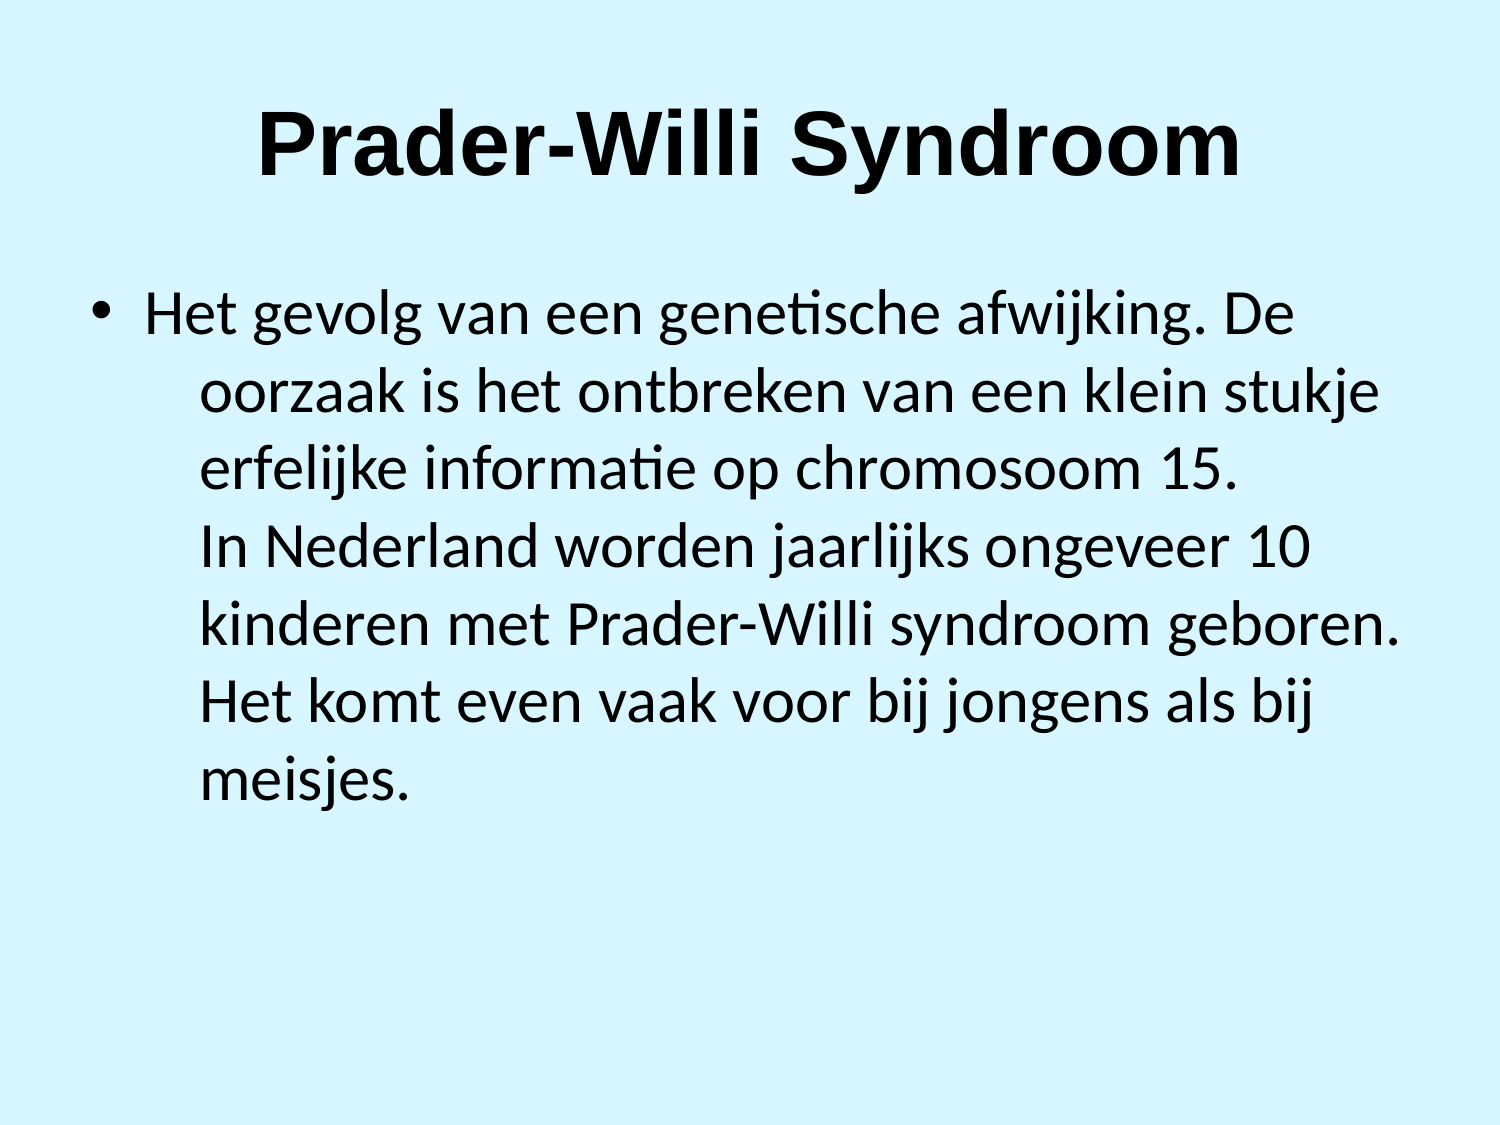

# Prader-Willi Syndroom
Het gevolg van een genetische afwijking. De oorzaak is het ontbreken van een klein stukje erfelijke informatie op chromosoom 15.
In Nederland worden jaarlijks ongeveer 10 kinderen met Prader-Willi syndroom geboren. Het komt even vaak voor bij jongens als bij meisjes.